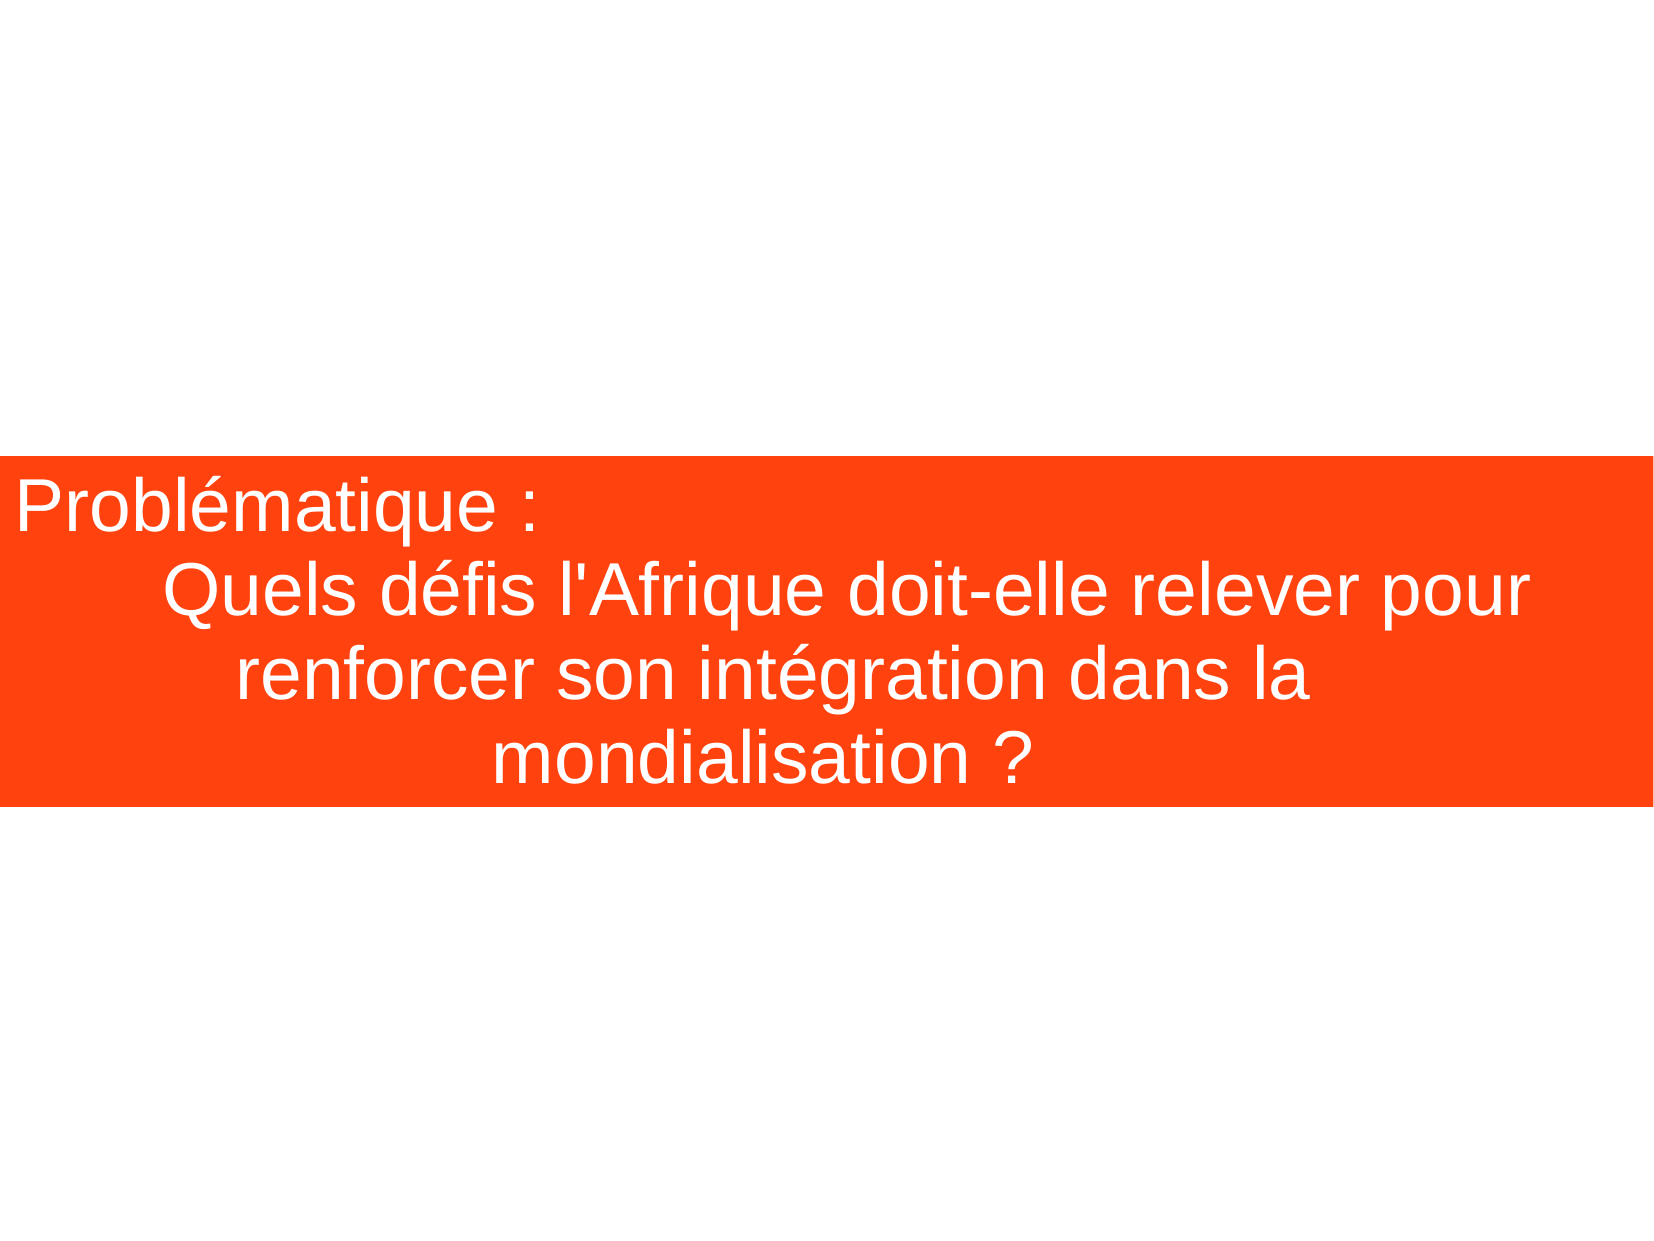

Problématique :
		Quels défis l'Afrique doit-elle relever pour renforcer son intégration dans la mondialisation ?